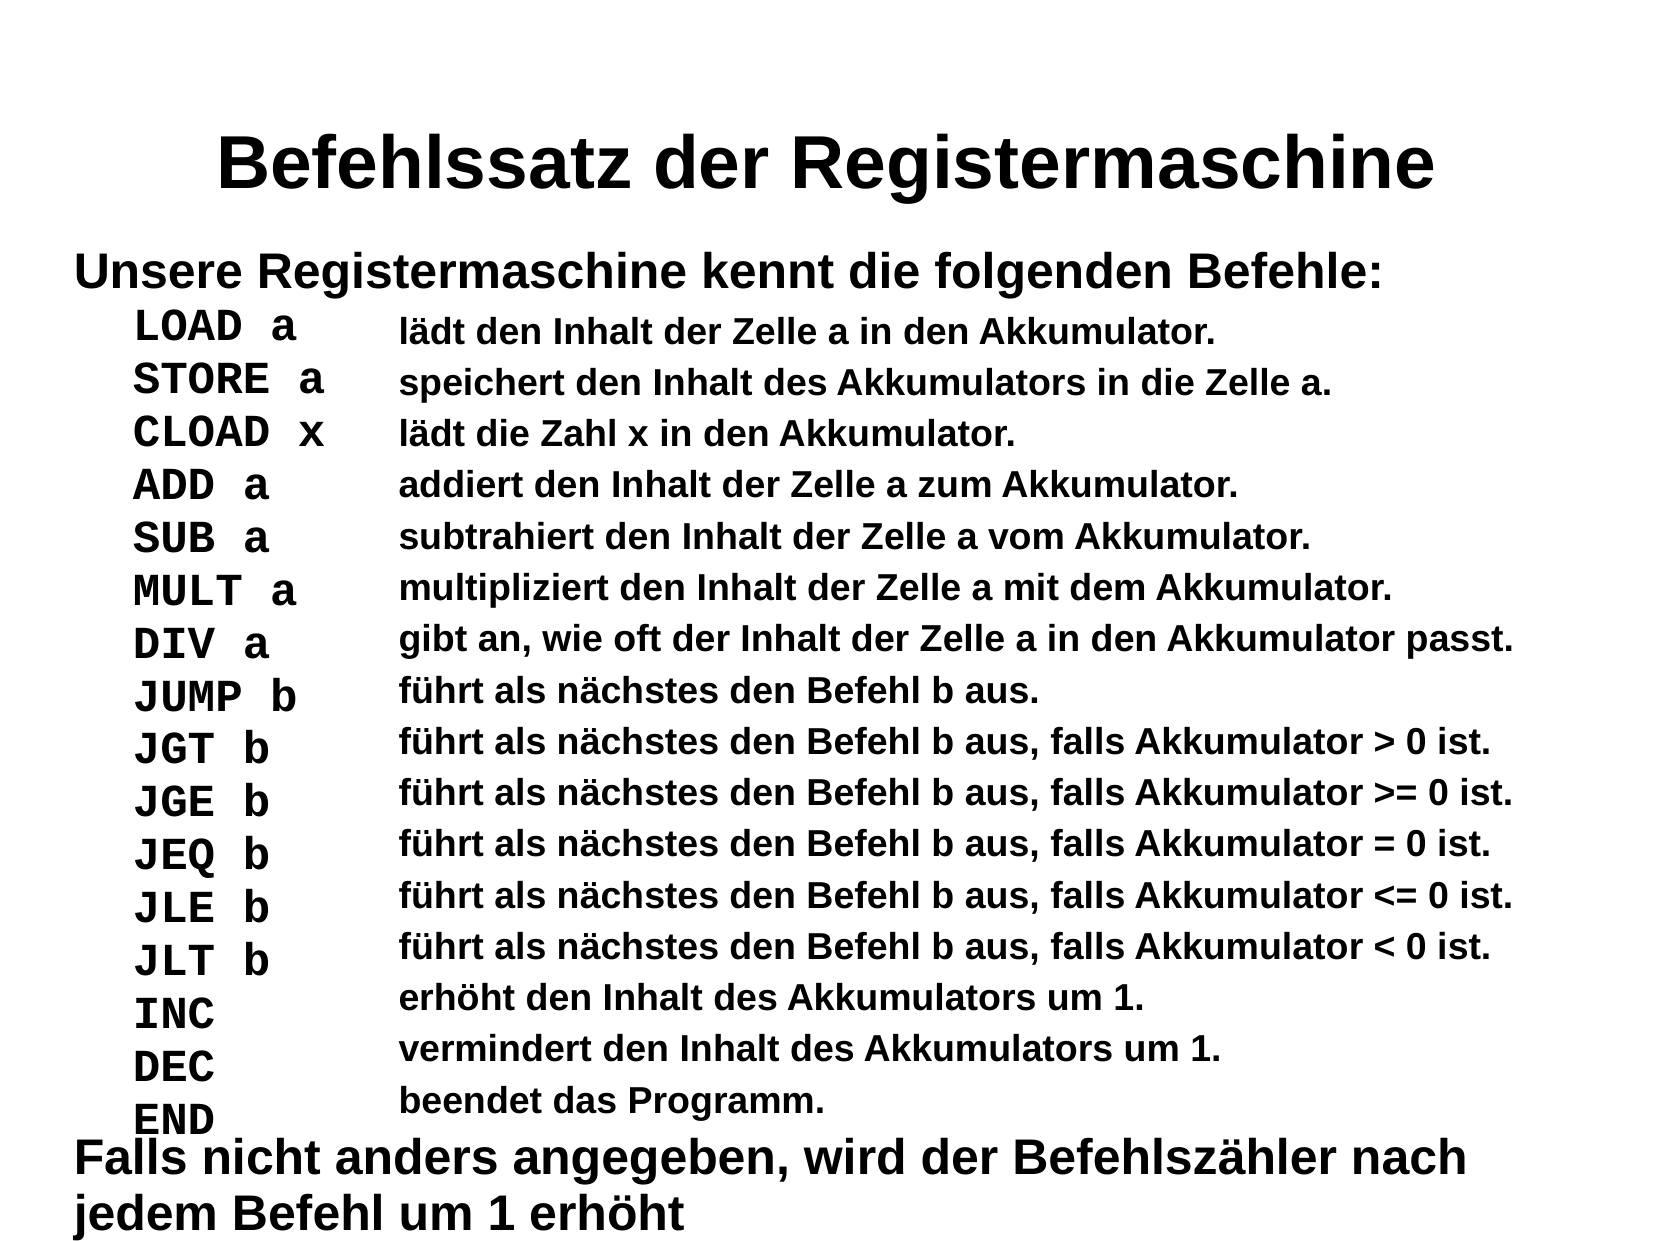

# Befehlssatz der Registermaschine
Unsere Registermaschine kennt die folgenden Befehle:
LOAD a
STORE a
CLOAD x
ADD a
SUB a
MULT a
DIV a
JUMP b
JGT b
JGE b
JEQ b
JLE b
JLT b
INC
DEC
END
lädt den Inhalt der Zelle a in den Akkumulator.
speichert den Inhalt des Akkumulators in die Zelle a.
lädt die Zahl x in den Akkumulator.
addiert den Inhalt der Zelle a zum Akkumulator.
subtrahiert den Inhalt der Zelle a vom Akkumulator.
multipliziert den Inhalt der Zelle a mit dem Akkumulator.
gibt an, wie oft der Inhalt der Zelle a in den Akkumulator passt.
führt als nächstes den Befehl b aus.
führt als nächstes den Befehl b aus, falls Akkumulator > 0 ist.
führt als nächstes den Befehl b aus, falls Akkumulator >= 0 ist.
führt als nächstes den Befehl b aus, falls Akkumulator = 0 ist.
führt als nächstes den Befehl b aus, falls Akkumulator <= 0 ist.
führt als nächstes den Befehl b aus, falls Akkumulator < 0 ist.
erhöht den Inhalt des Akkumulators um 1.
vermindert den Inhalt des Akkumulators um 1.
beendet das Programm.
Falls nicht anders angegeben, wird der Befehlszähler nach jedem Befehl um 1 erhöht